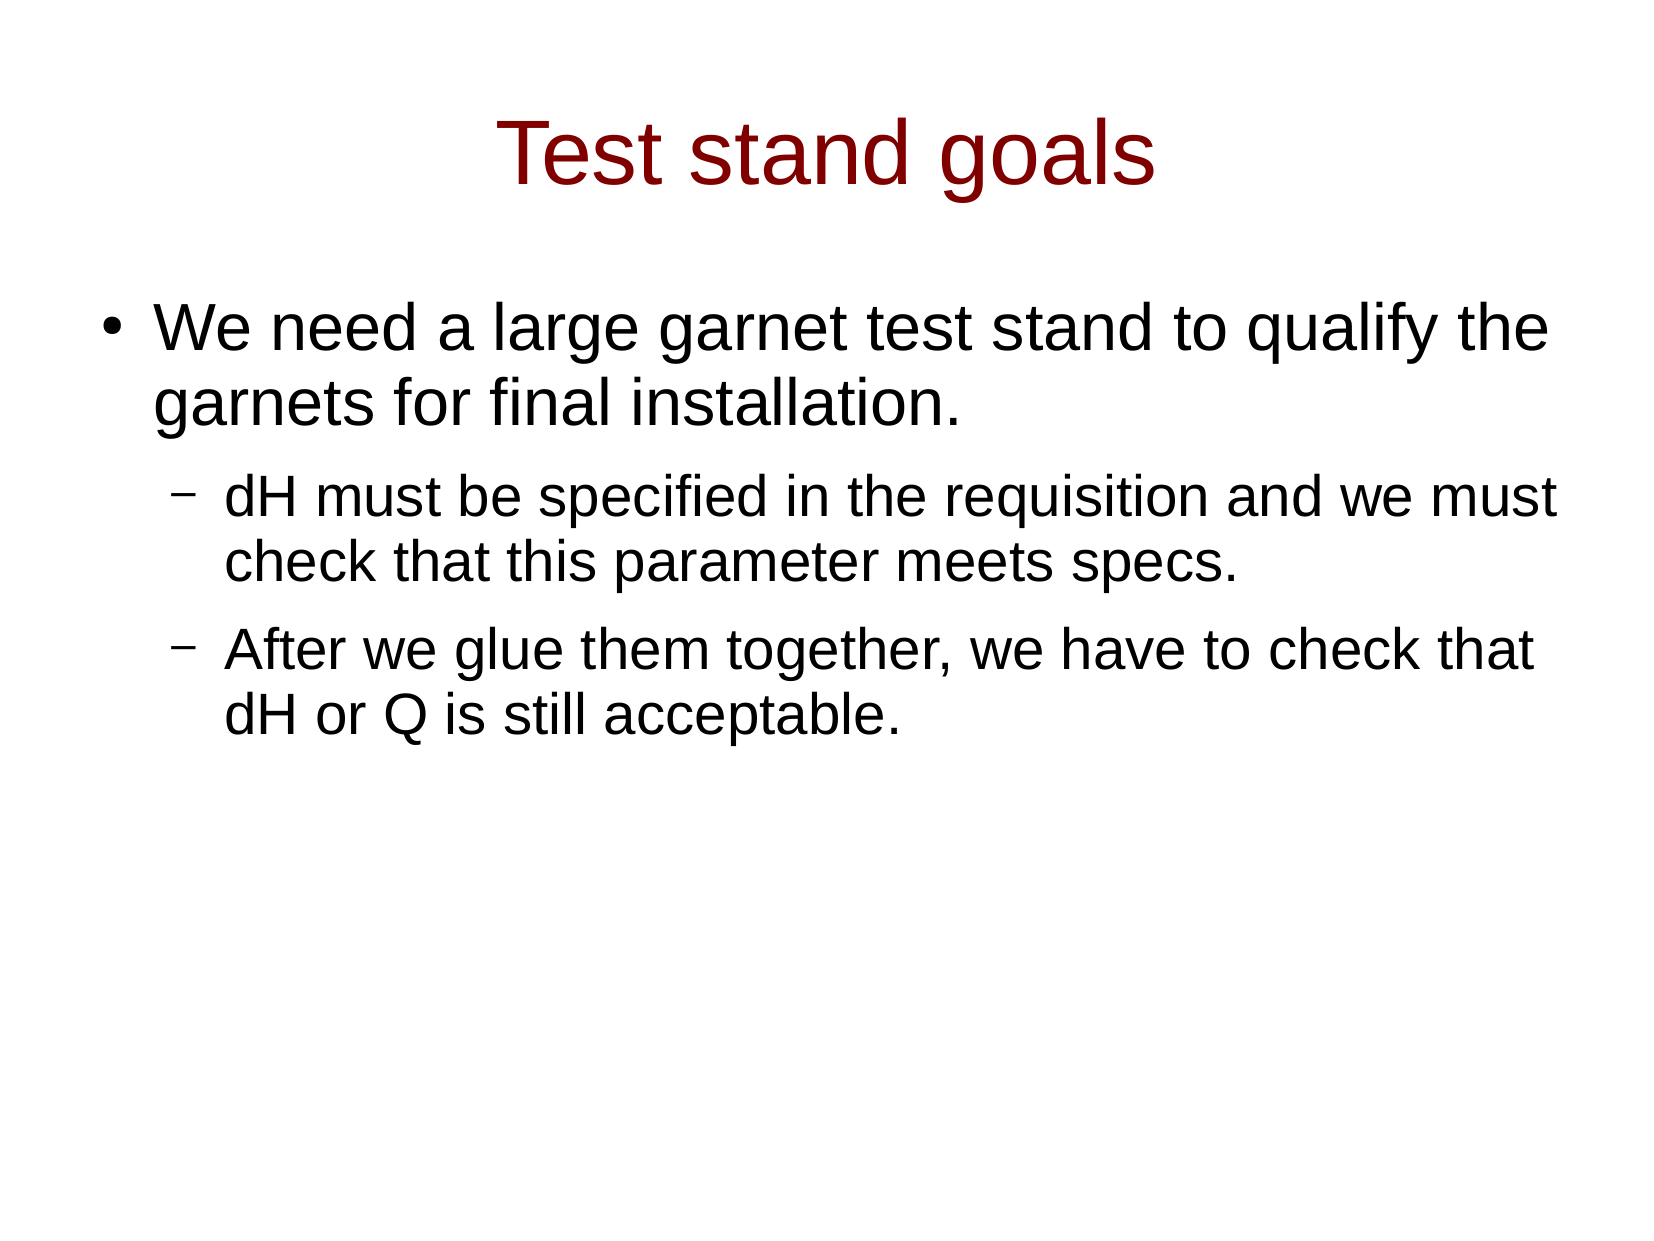

# Test stand goals
We need a large garnet test stand to qualify the garnets for final installation.
dH must be specified in the requisition and we must check that this parameter meets specs.
After we glue them together, we have to check that dH or Q is still acceptable.